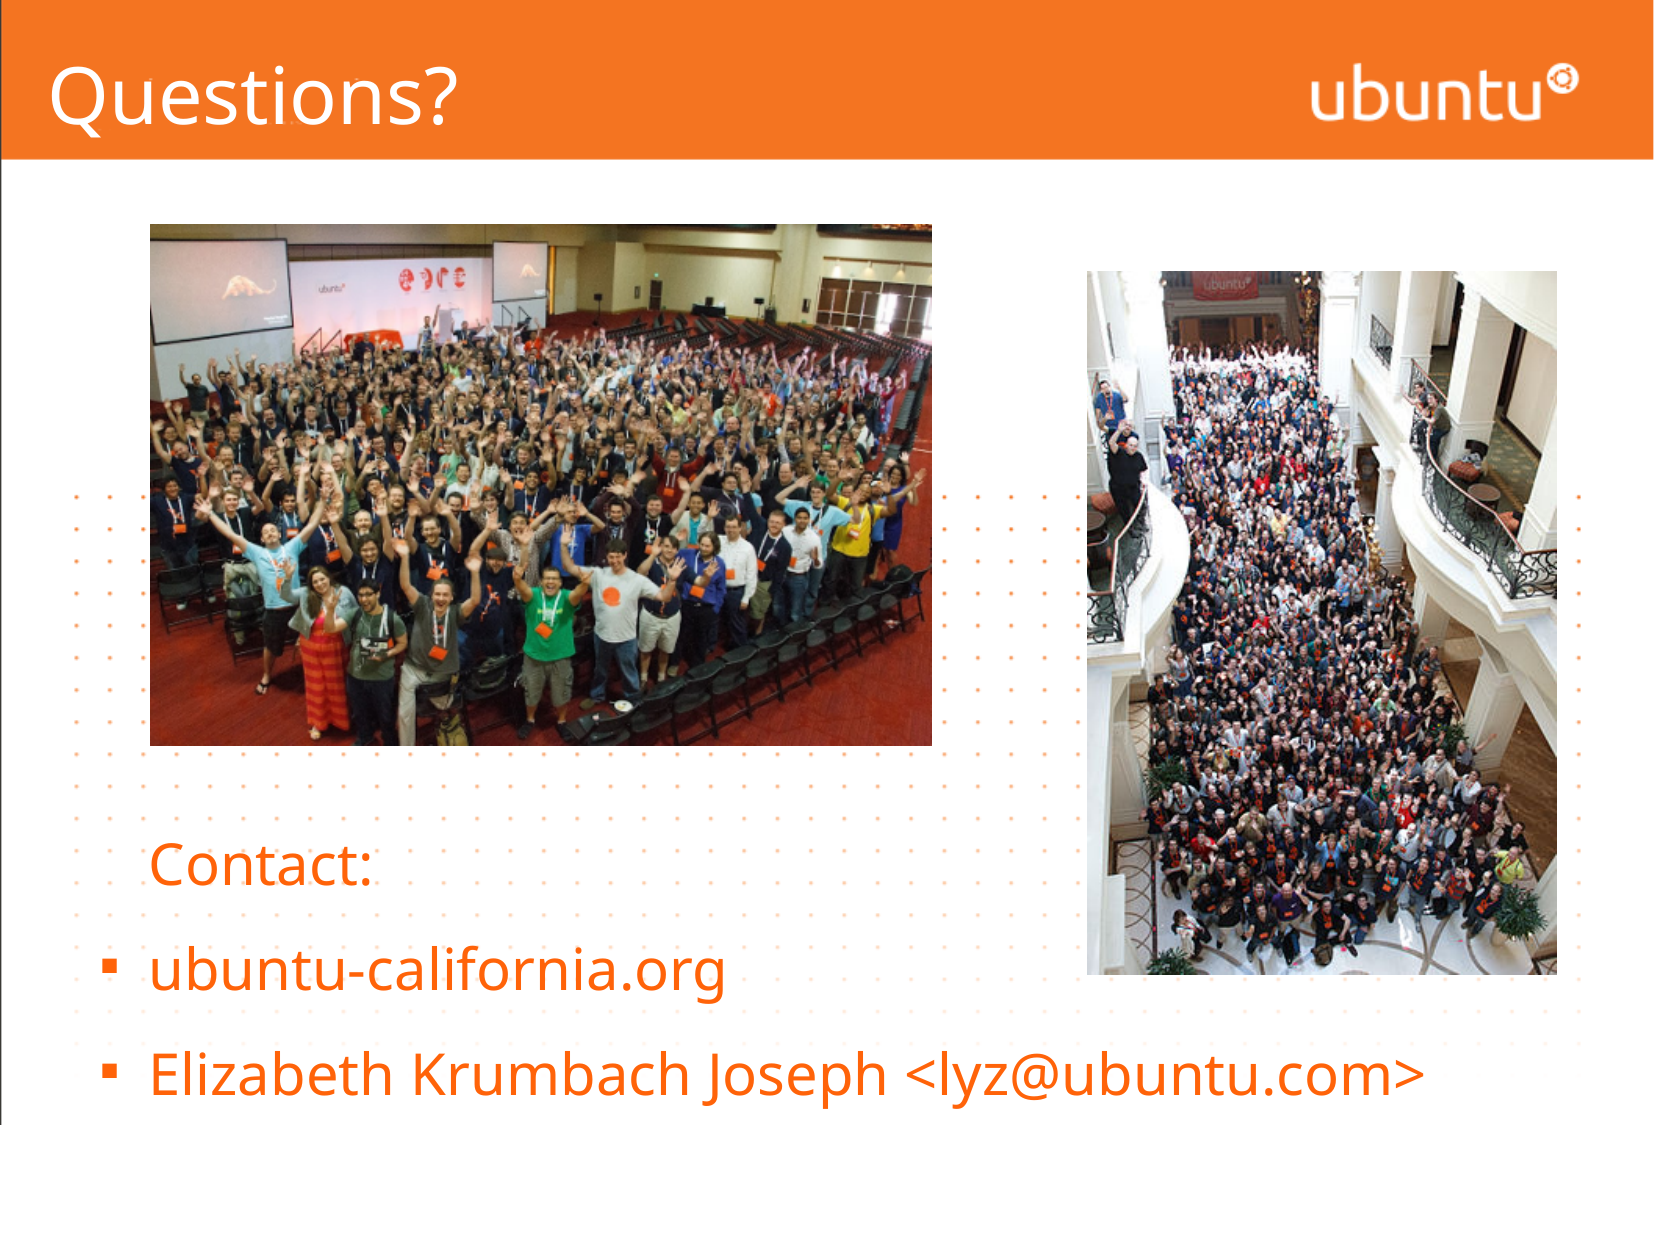

# Questions?
Contact:
ubuntu-california.org
Elizabeth Krumbach Joseph <lyz@ubuntu.com>